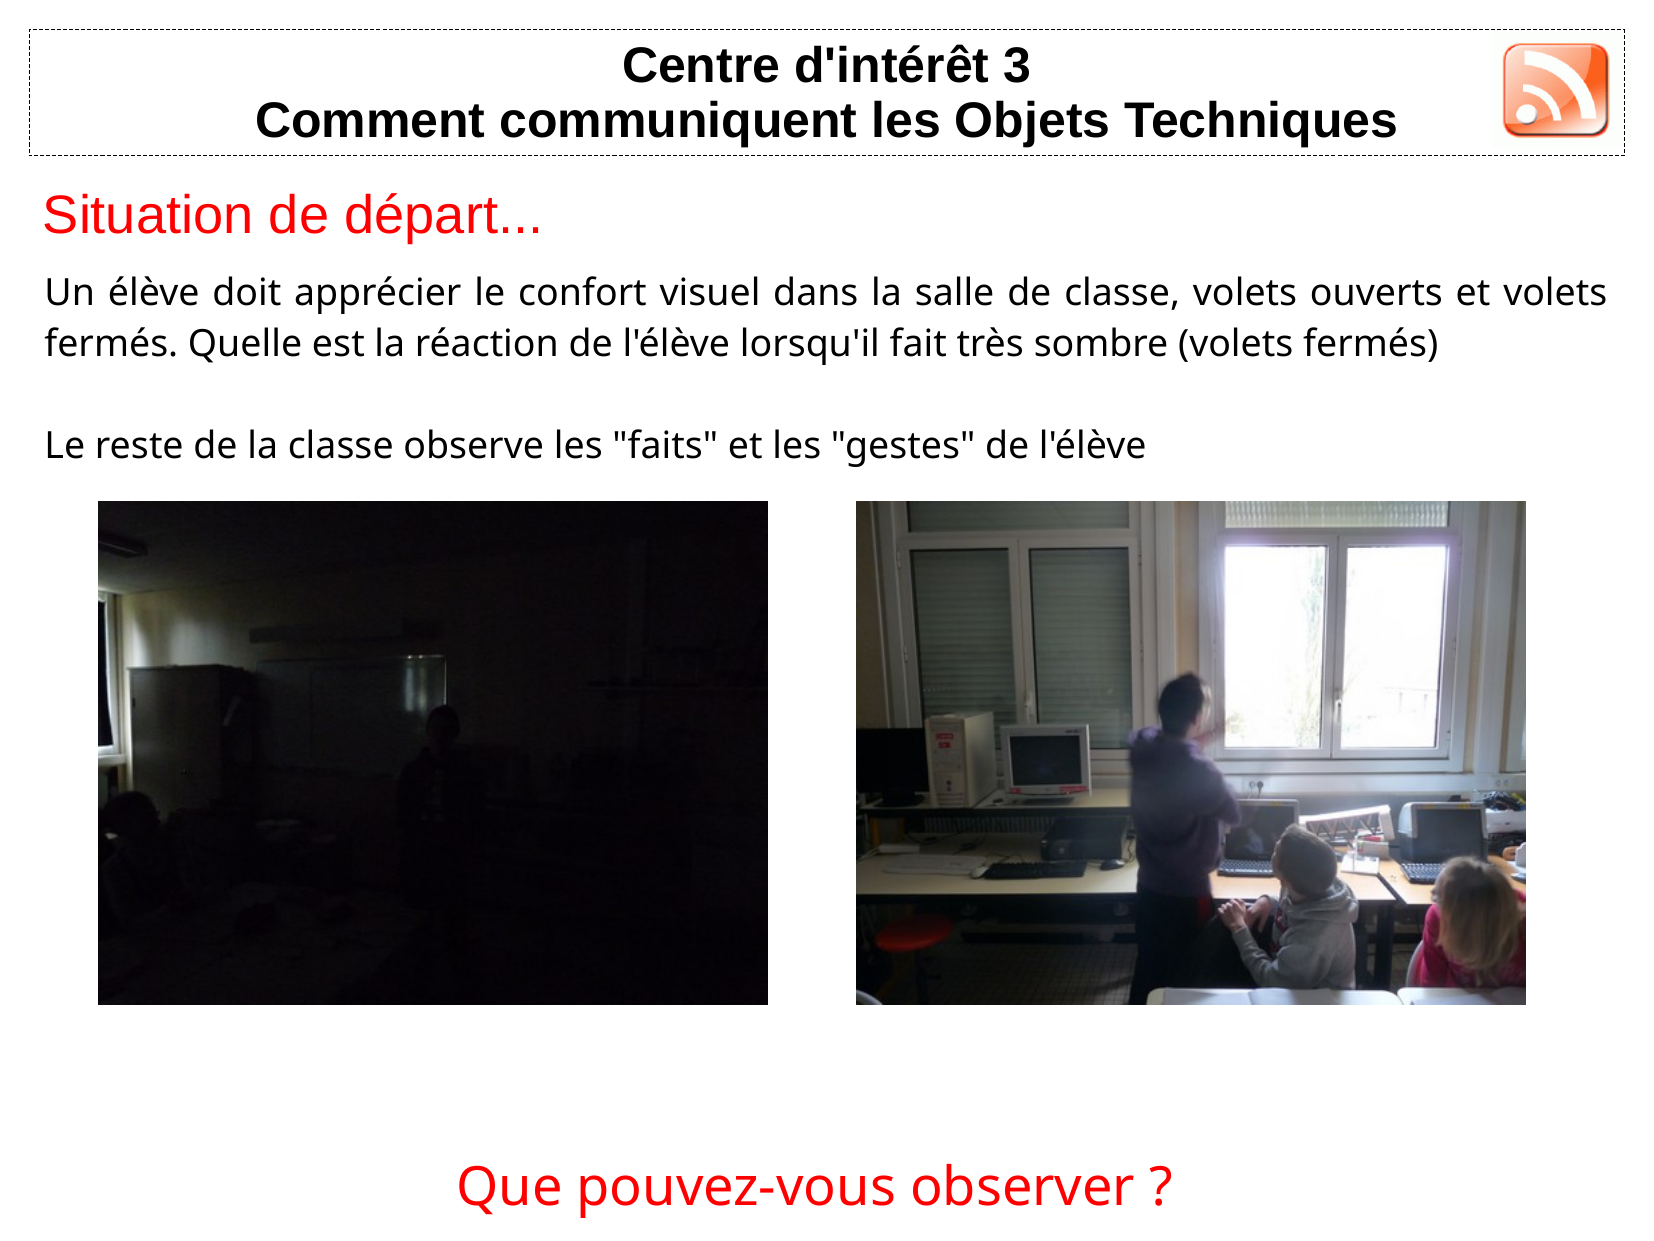

Centre d'intérêt 3
Comment communiquent les Objets Techniques
Situation de départ...
Un élève doit apprécier le confort visuel dans la salle de classe, volets ouverts et volets fermés. Quelle est la réaction de l'élève lorsqu'il fait très sombre (volets fermés)
Le reste de la classe observe les "faits" et les "gestes" de l'élève
Que pouvez-vous observer ?